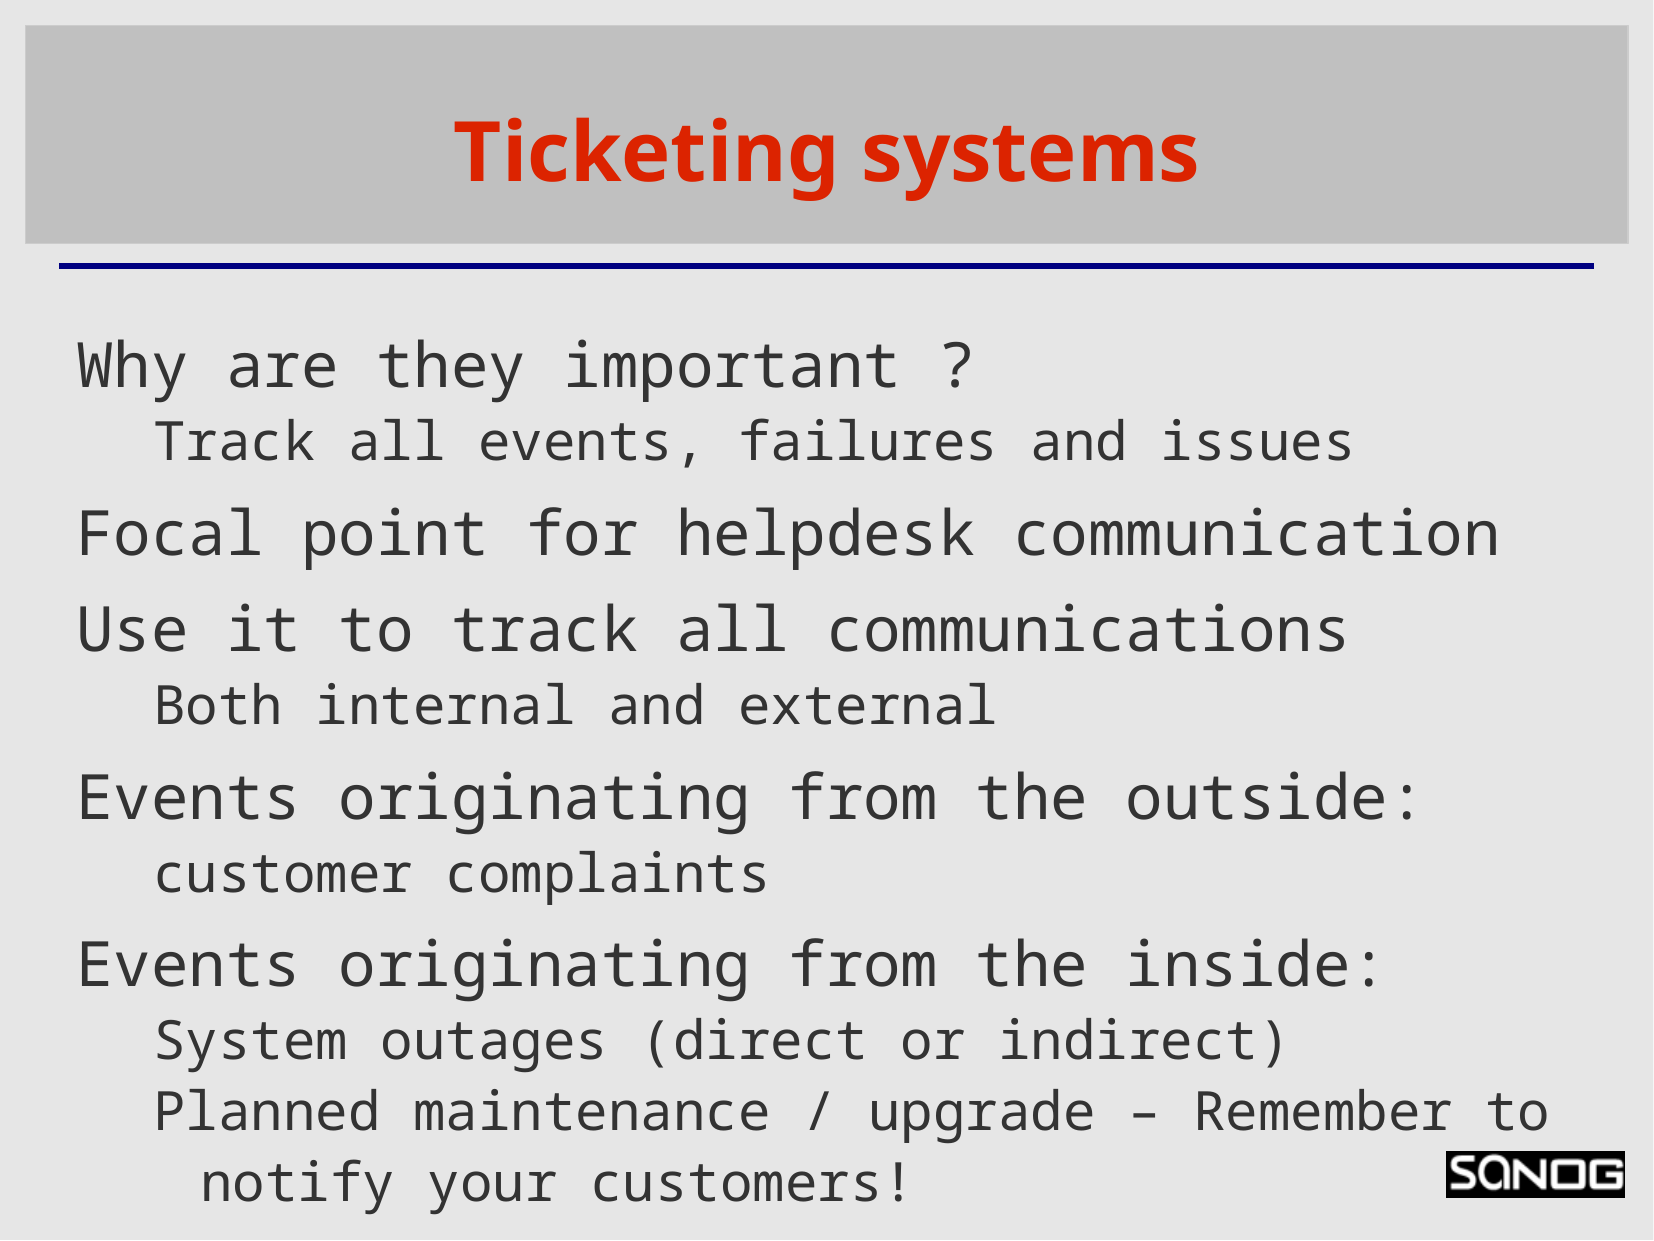

# Ticketing systems
Why are they important ?
Track all events, failures and issues
Focal point for helpdesk communication
Use it to track all communications
Both internal and external
Events originating from the outside:
customer complaints
Events originating from the inside:
System outages (direct or indirect)
Planned maintenance / upgrade – Remember to notify your customers!